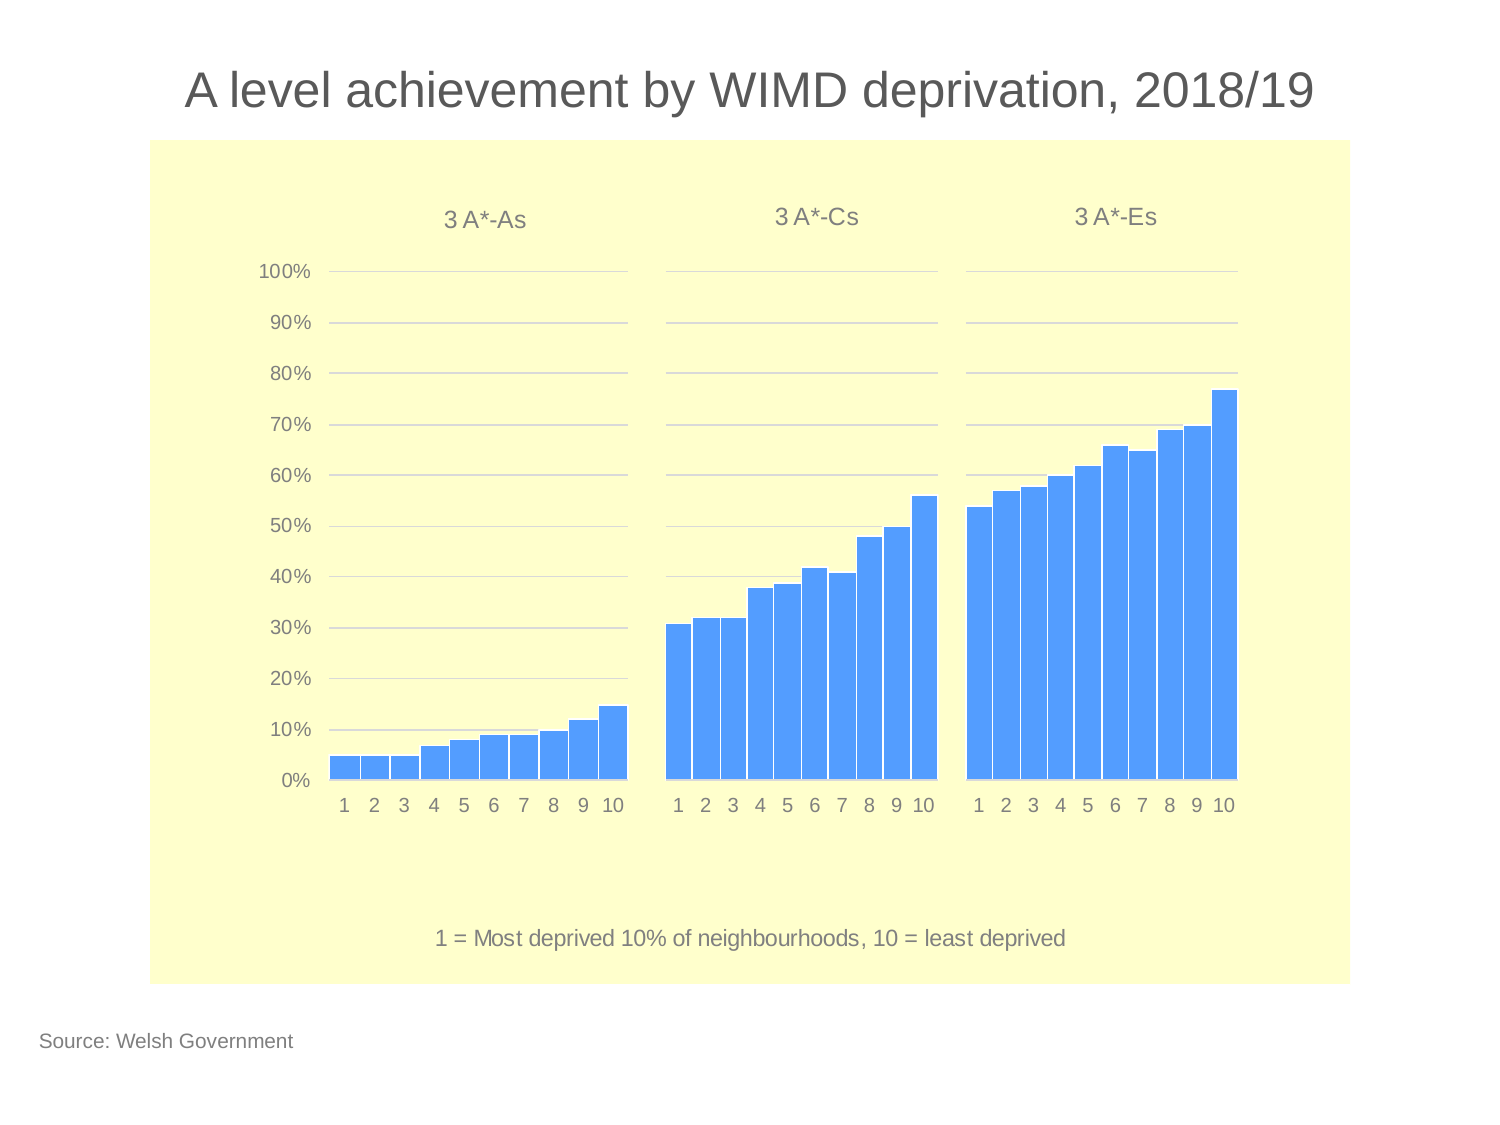

# A level achievement by WIMD deprivation, 2018/19
Source: Welsh Government